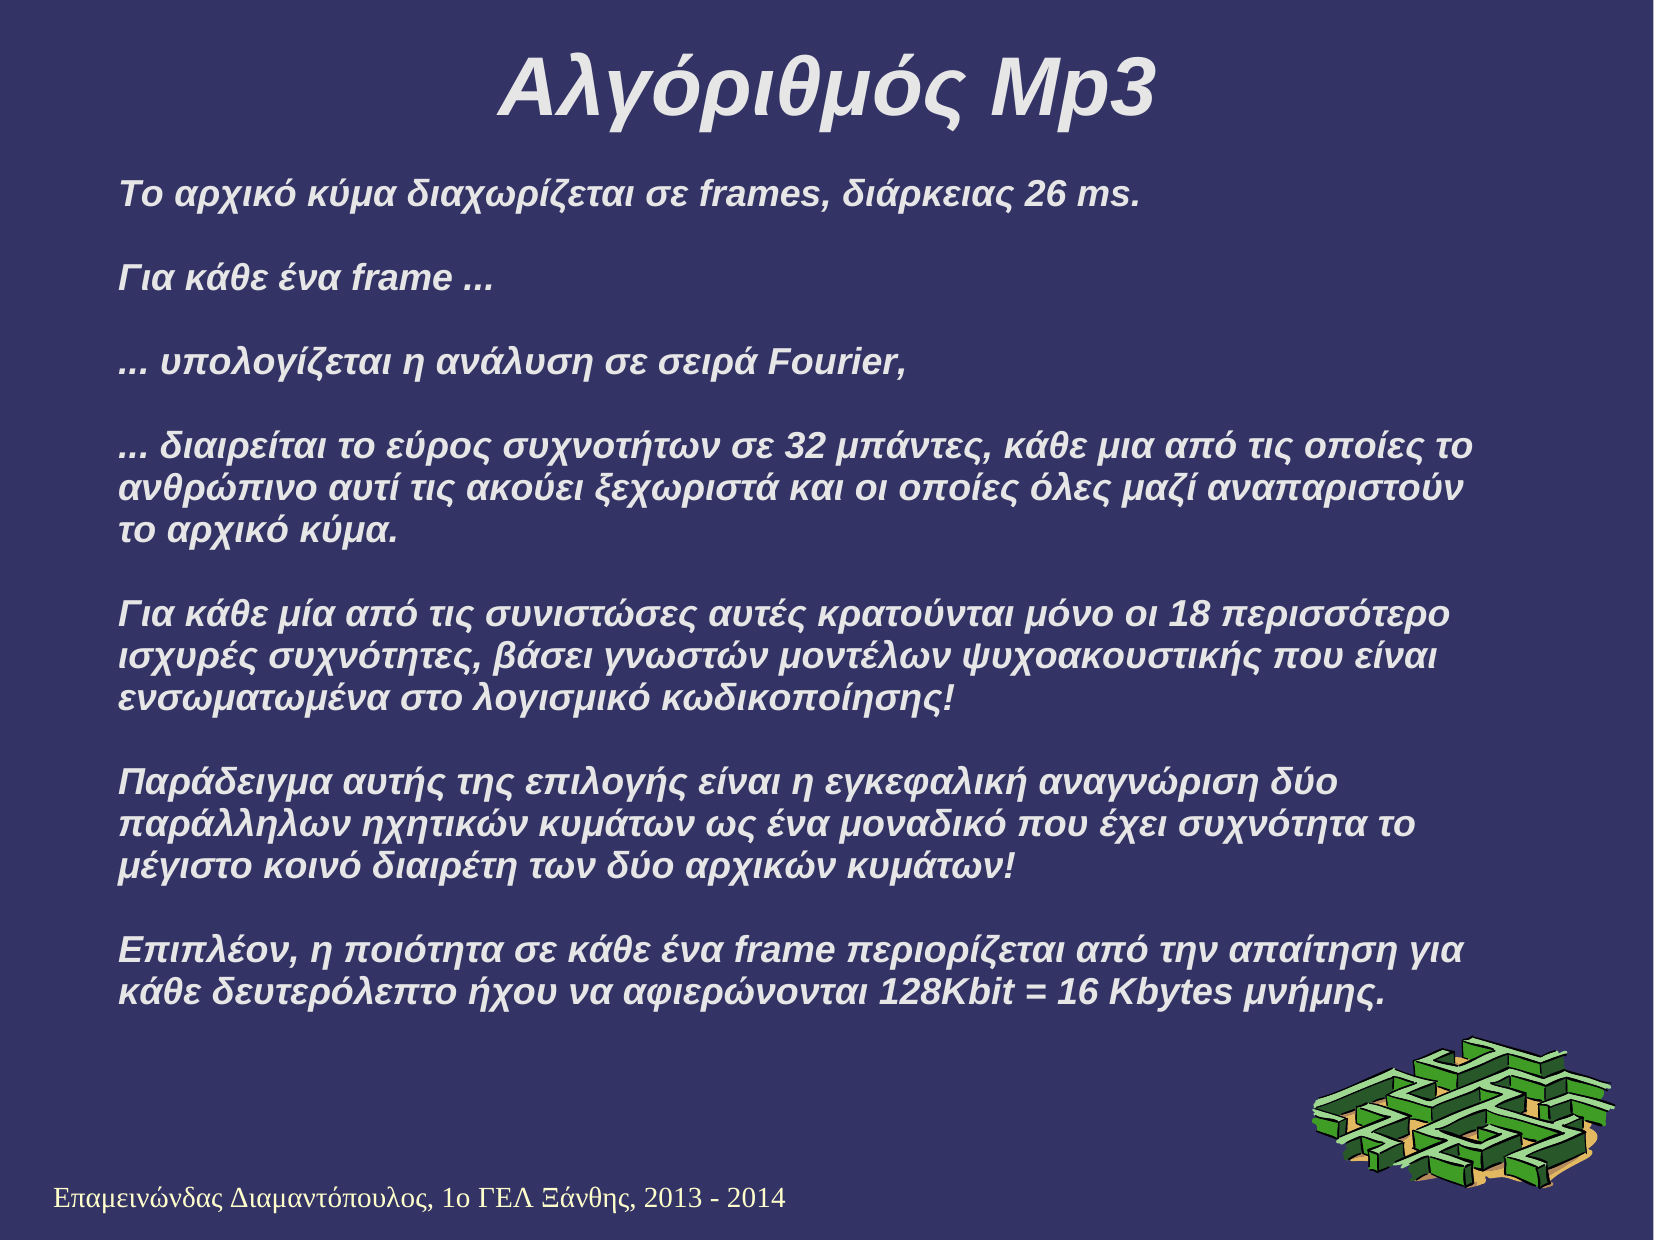

Αλγόριθμός Mp3
# Το αρχικό κύμα διαχωρίζεται σε frames, διάρκειας 26 ms.
Για κάθε ένα frame ...
... υπολογίζεται η ανάλυση σε σειρά Fourier,
... διαιρείται το εύρος συχνοτήτων σε 32 μπάντες, κάθε μια από τις οποίες το ανθρώπινο αυτί τις ακούει ξεχωριστά και οι οποίες όλες μαζί αναπαριστούν το αρχικό κύμα.
Για κάθε μία από τις συνιστώσες αυτές κρατούνται μόνο οι 18 περισσότερο ισχυρές συχνότητες, βάσει γνωστών μοντέλων ψυχοακουστικής που είναι ενσωματωμένα στο λογισμικό κωδικοποίησης!
Παράδειγμα αυτής της επιλογής είναι η εγκεφαλική αναγνώριση δύο παράλληλων ηχητικών κυμάτων ως ένα μοναδικό που έχει συχνότητα το μέγιστο κοινό διαιρέτη των δύο αρχικών κυμάτων!
Επιπλέον, η ποιότητα σε κάθε ένα frame περιορίζεται από την απαίτηση για κάθε δευτερόλεπτο ήχου να αφιερώνονται 128Kbit = 16 Kbytes μνήμης.